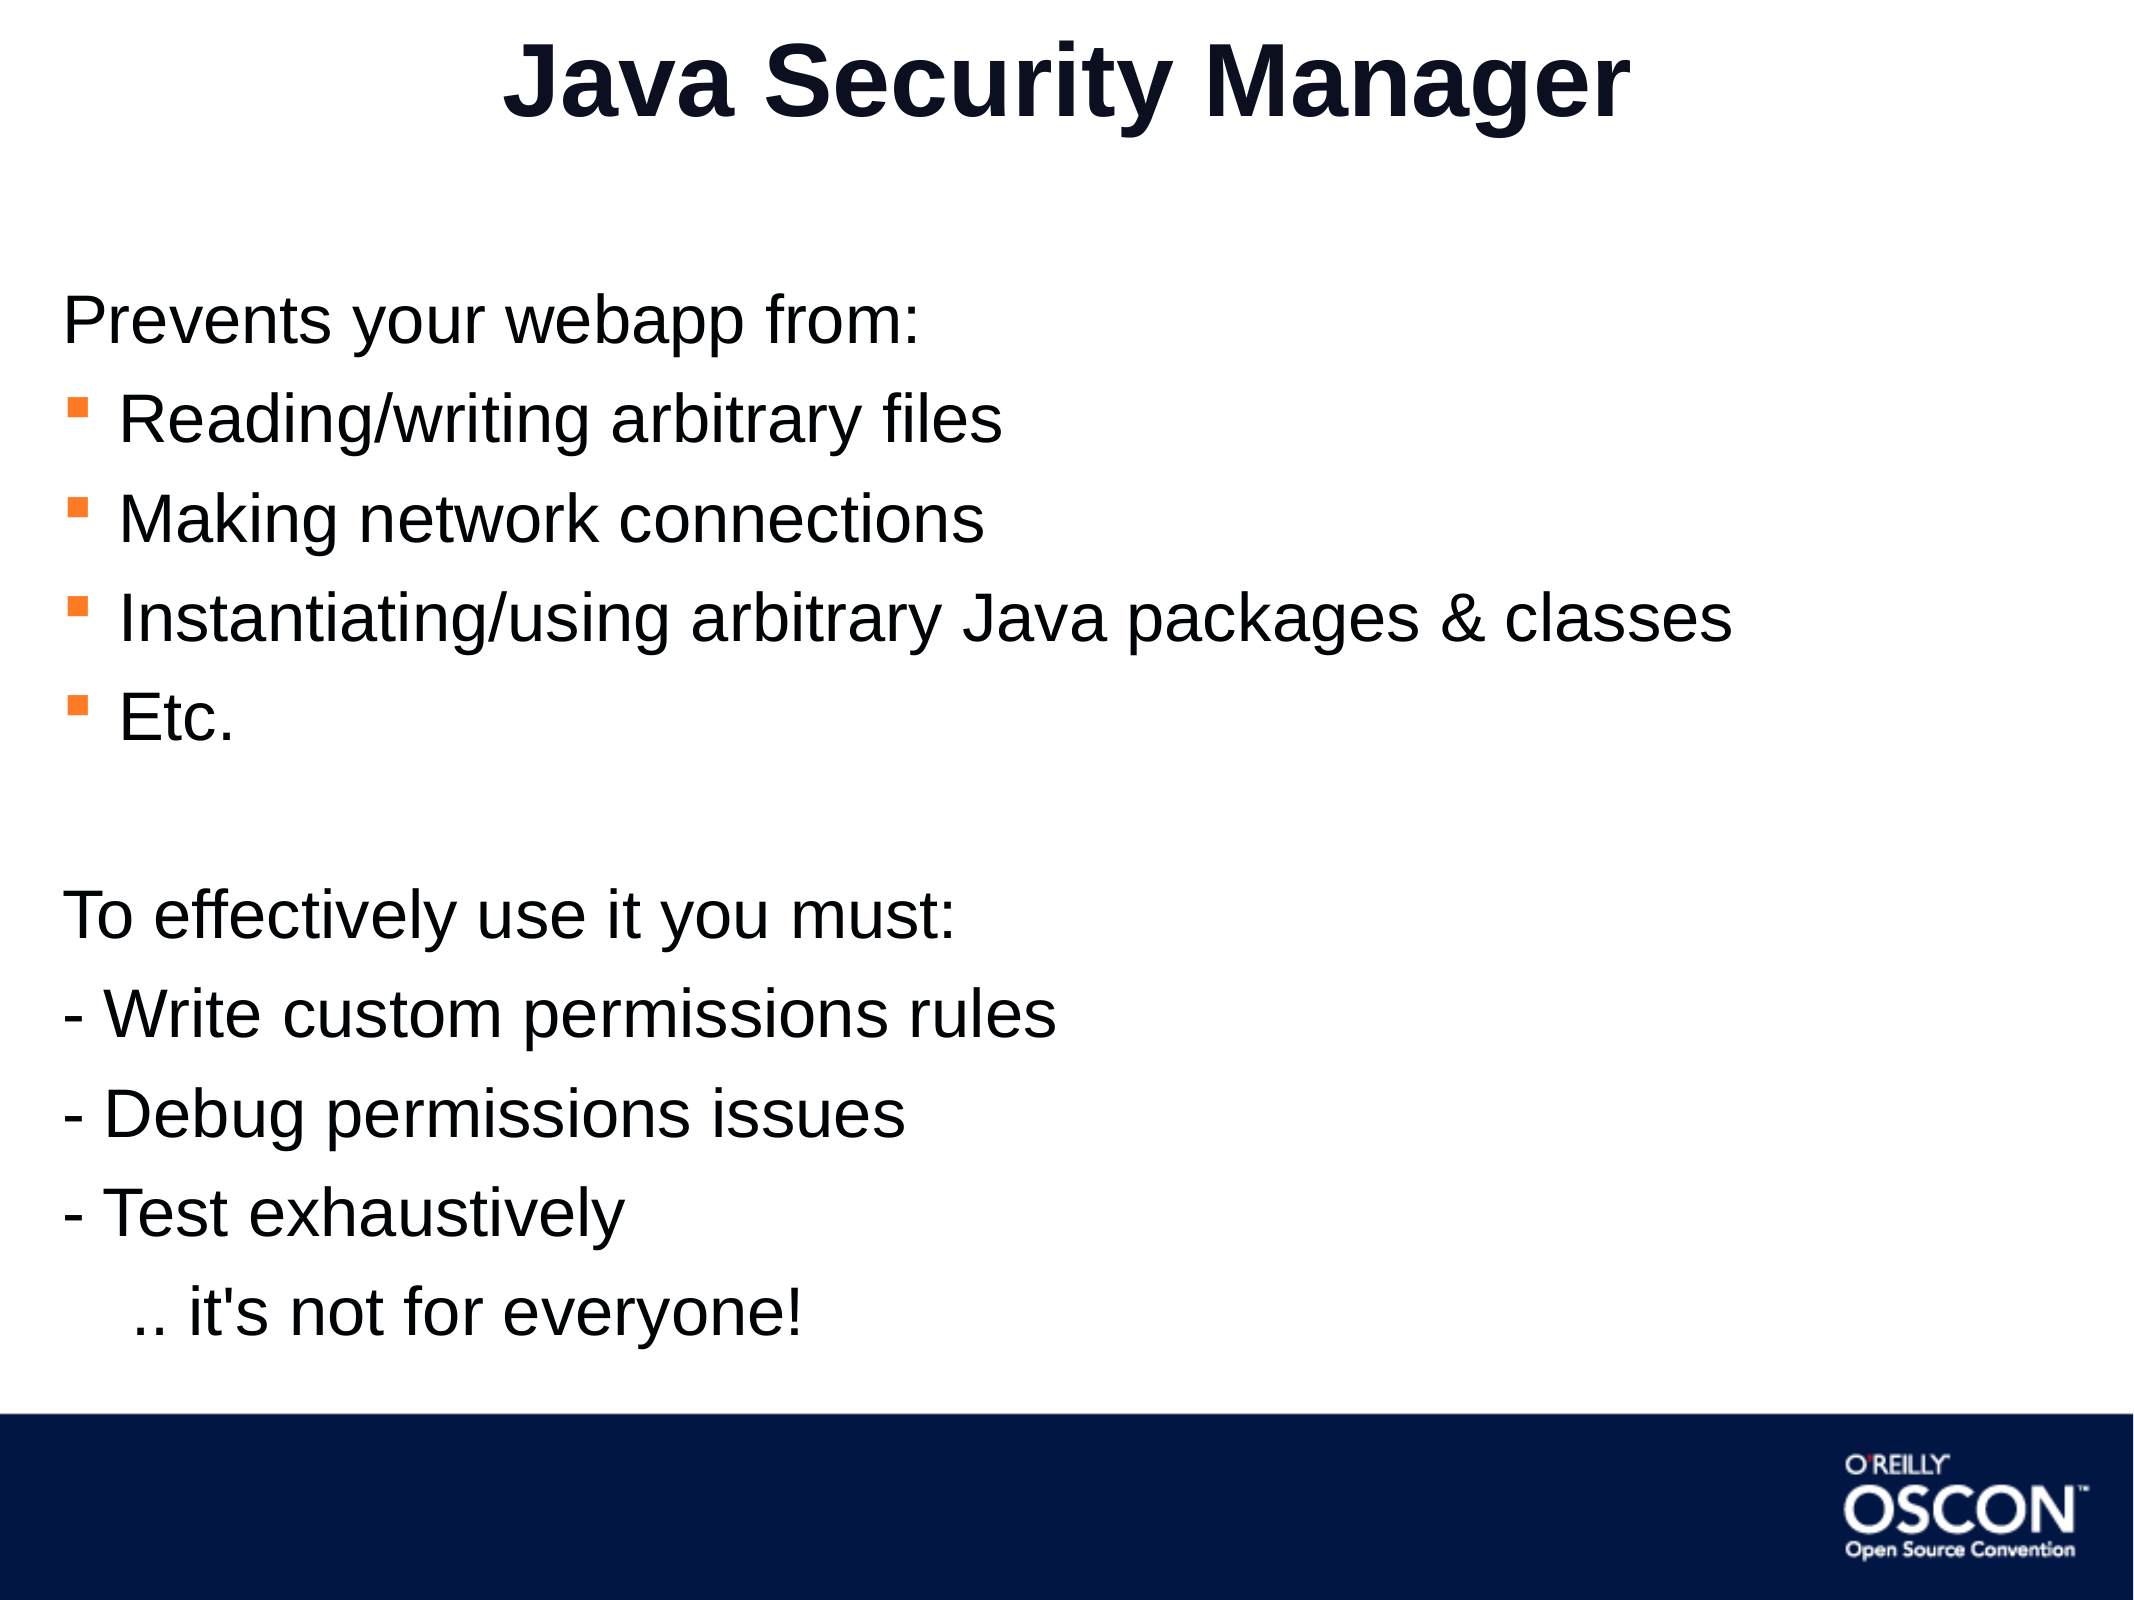

# Java Security Manager
Prevents your webapp from:
Reading/writing arbitrary files
Making network connections
Instantiating/using arbitrary Java packages & classes
Etc.
To effectively use it you must:
- Write custom permissions rules
- Debug permissions issues
- Test exhaustively
.. it's not for everyone!